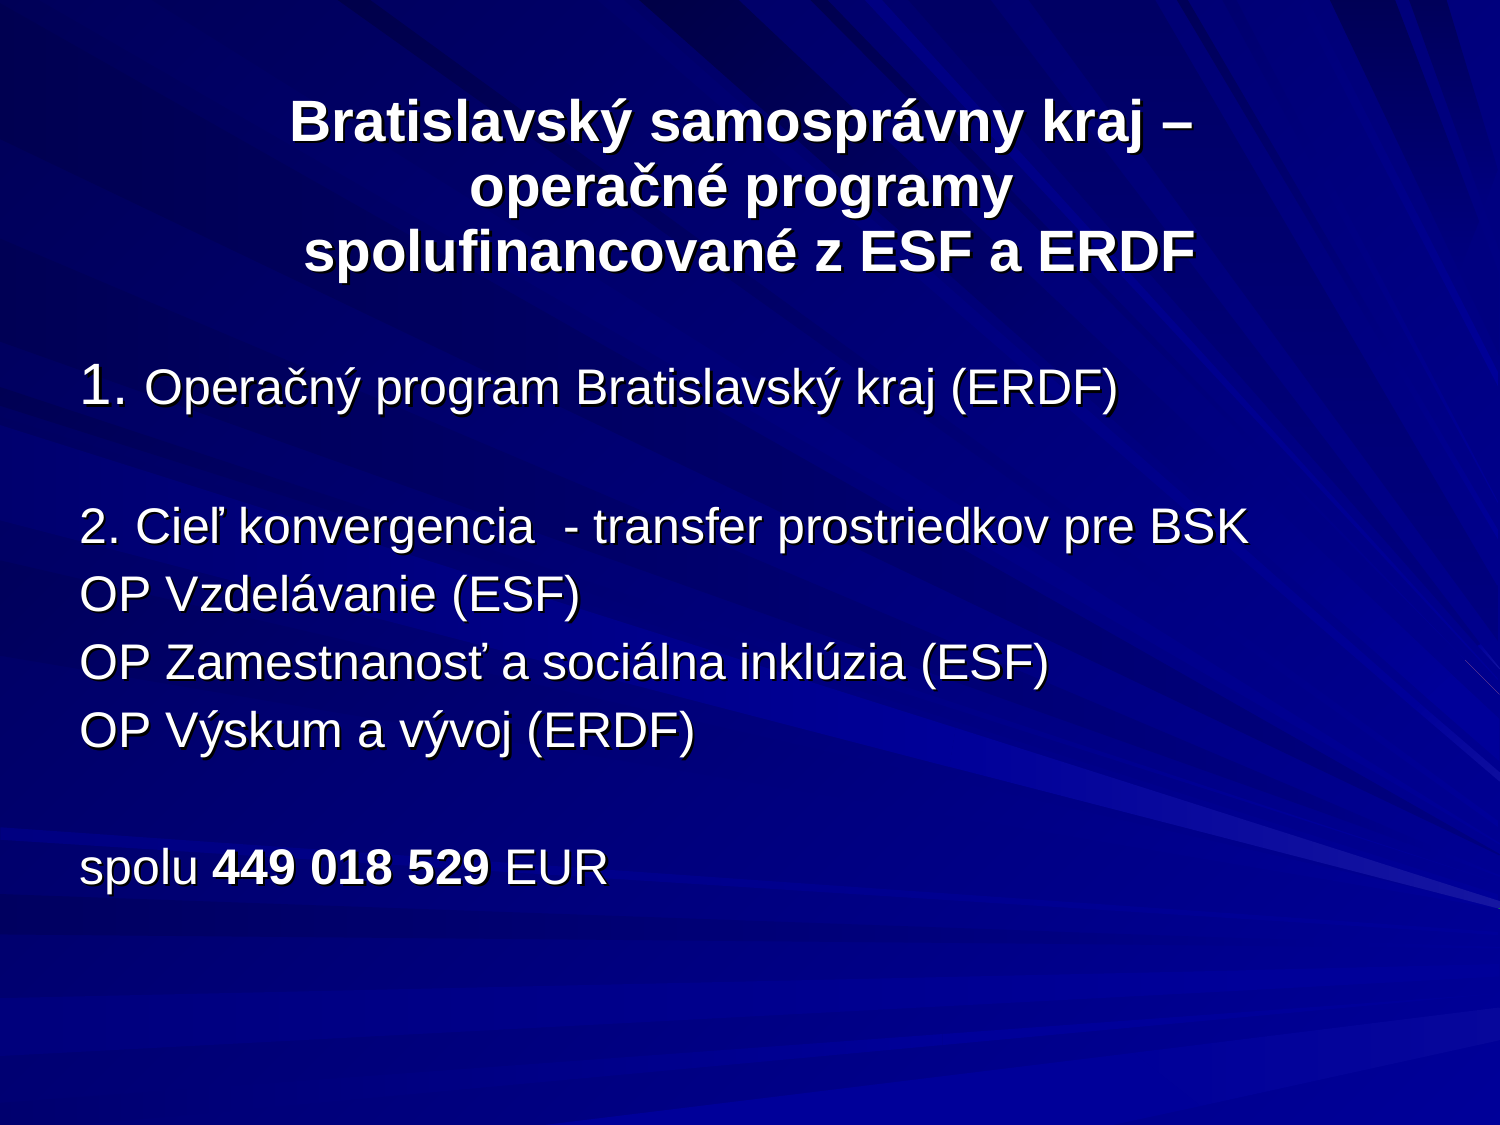

# Bratislavský samosprávny kraj – operačné programy spolufinancované z ESF a ERDF
1. Operačný program Bratislavský kraj (ERDF)
2. Cieľ konvergencia - transfer prostriedkov pre BSK
OP Vzdelávanie (ESF)
OP Zamestnanosť a sociálna inklúzia (ESF)
OP Výskum a vývoj (ERDF)
spolu 449 018 529 EUR